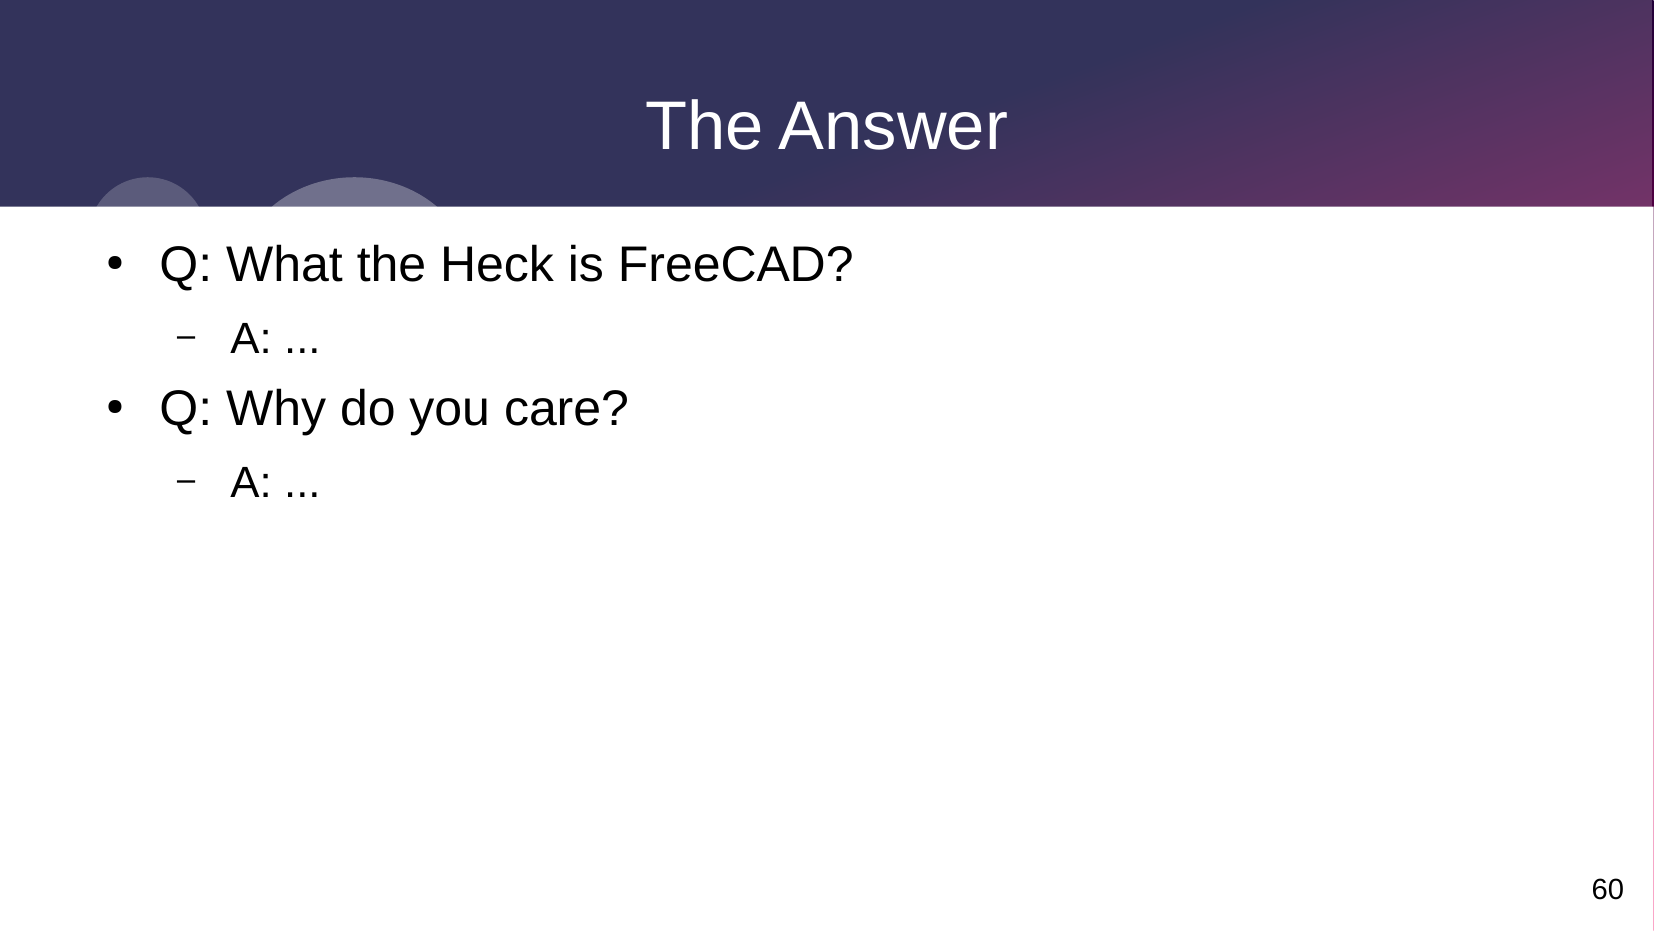

# The Answer
Q: What the Heck is FreeCAD?
A: ...
Q: Why do you care?
A: ...